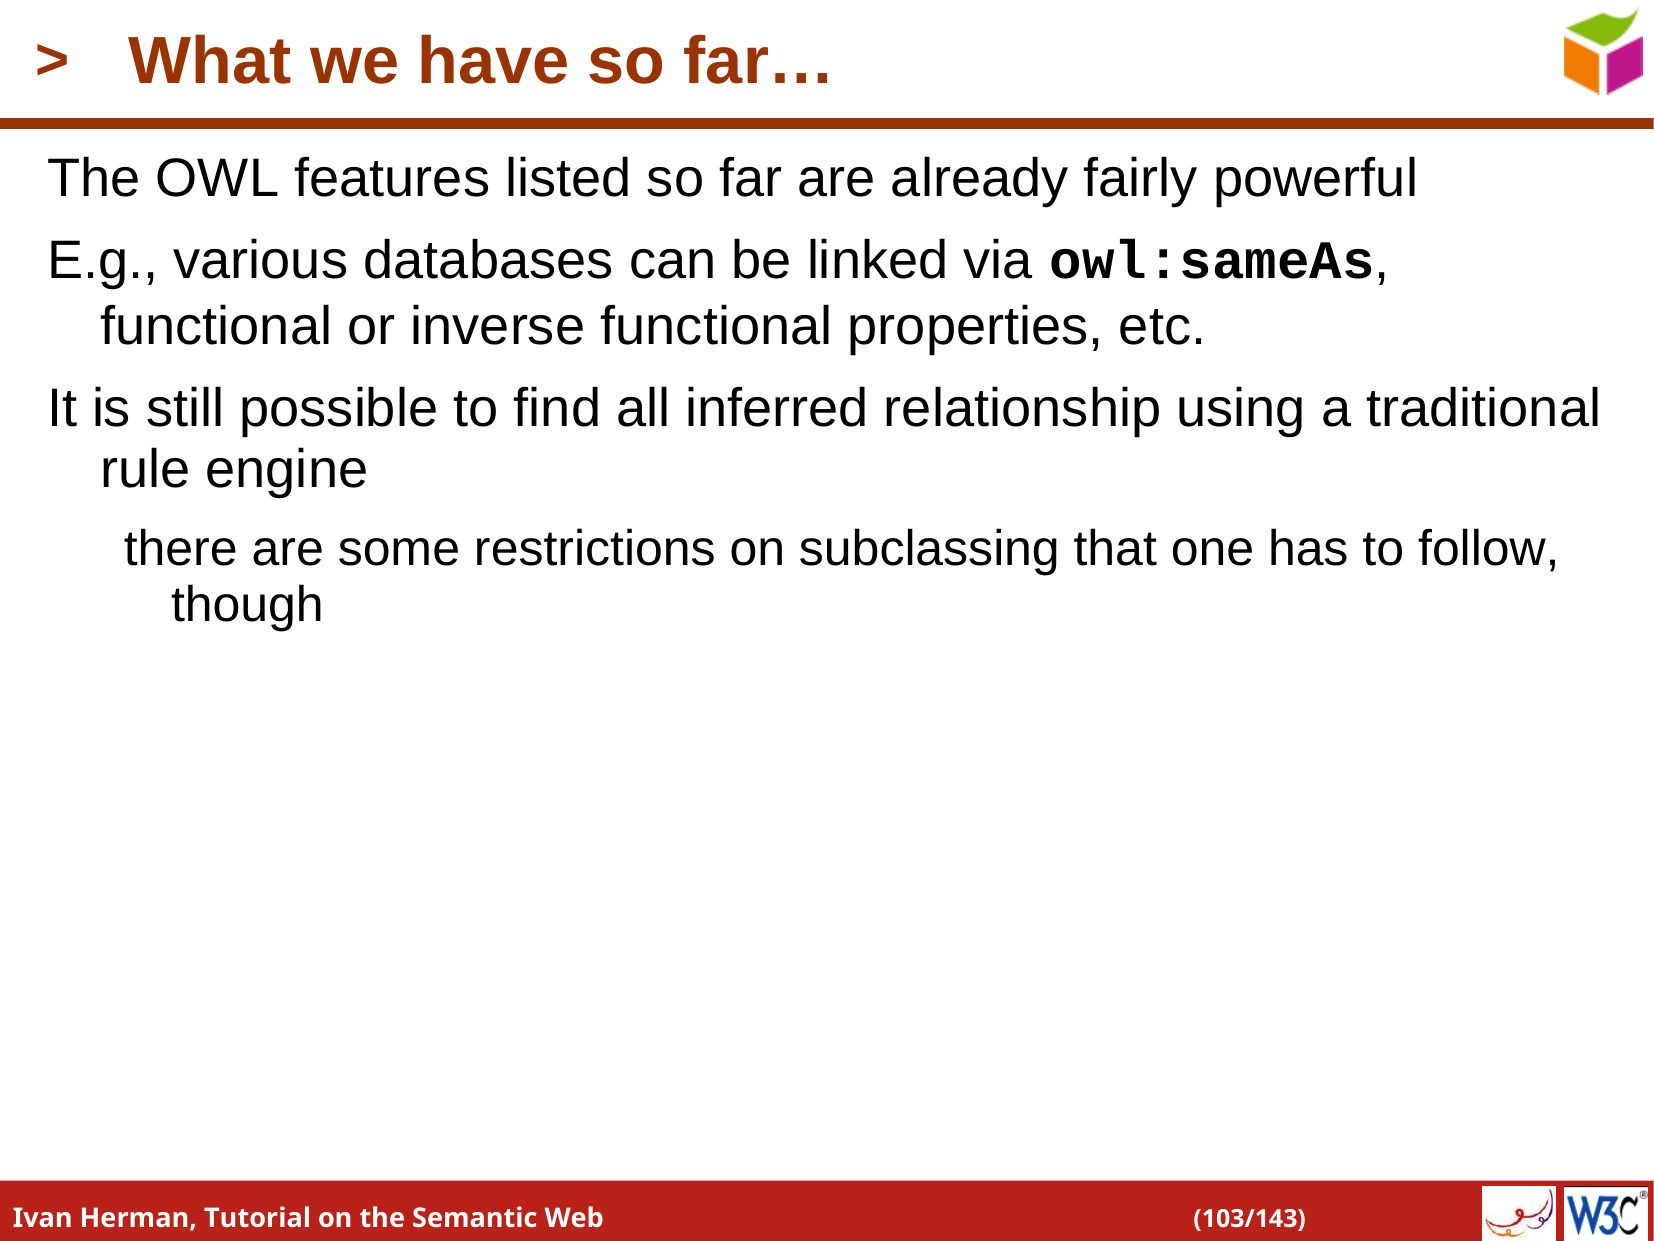

# What we have so far…
The OWL features listed so far are already fairly powerful
E.g., various databases can be linked via owl:sameAs, functional or inverse functional properties, etc.
It is still possible to find all inferred relationship using a traditional rule engine
there are some restrictions on subclassing that one has to follow, though